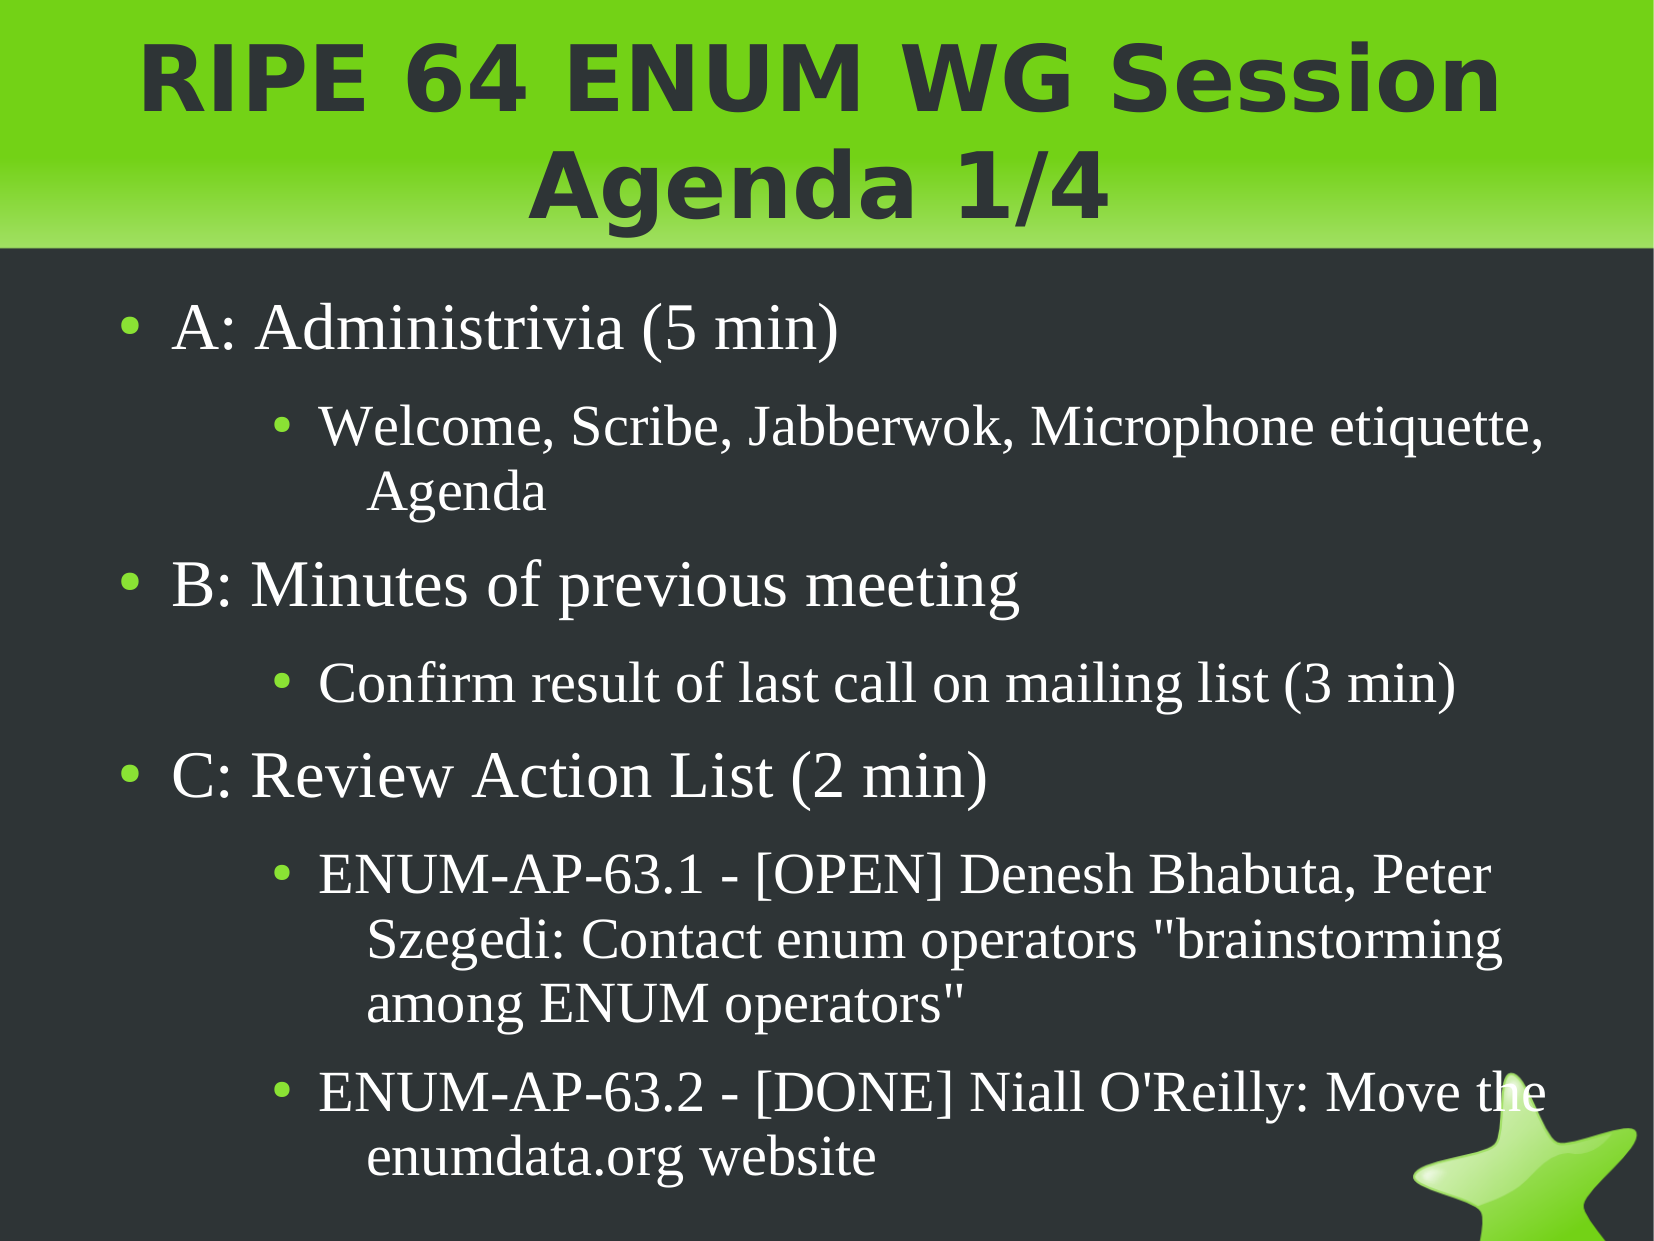

# RIPE 64 ENUM WG Session Agenda 1/4
A: Administrivia (5 min)
Welcome, Scribe, Jabberwok, Microphone etiquette, Agenda
B: Minutes of previous meeting
Confirm result of last call on mailing list (3 min)
C: Review Action List (2 min)
ENUM-AP-63.1 - [OPEN] Denesh Bhabuta, Peter Szegedi: Contact enum operators "brainstorming among ENUM operators"
ENUM-AP-63.2 - [DONE] Niall O'Reilly: Move the enumdata.org website